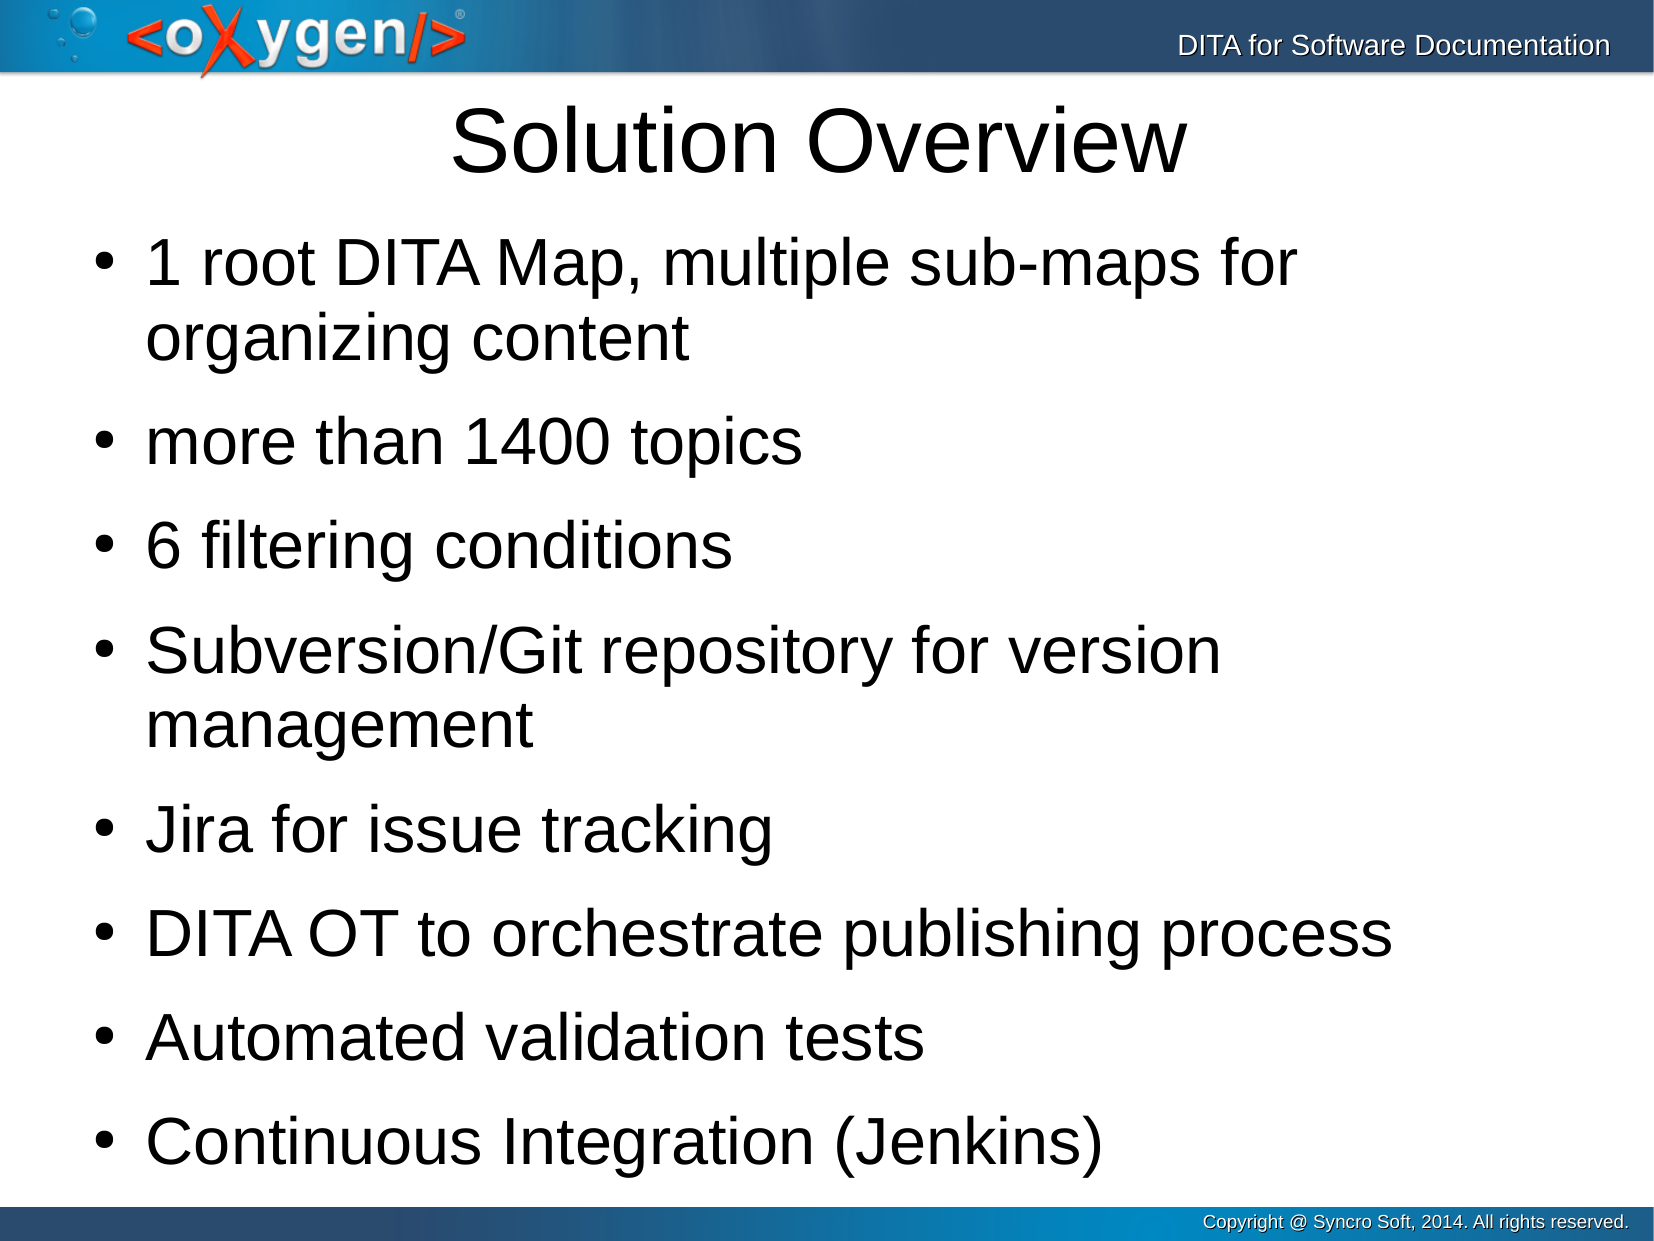

# Solution Overview
1 root DITA Map, multiple sub-maps for organizing content
more than 1400 topics
6 filtering conditions
Subversion/Git repository for version management
Jira for issue tracking
DITA OT to orchestrate publishing process
Automated validation tests
Continuous Integration (Jenkins)